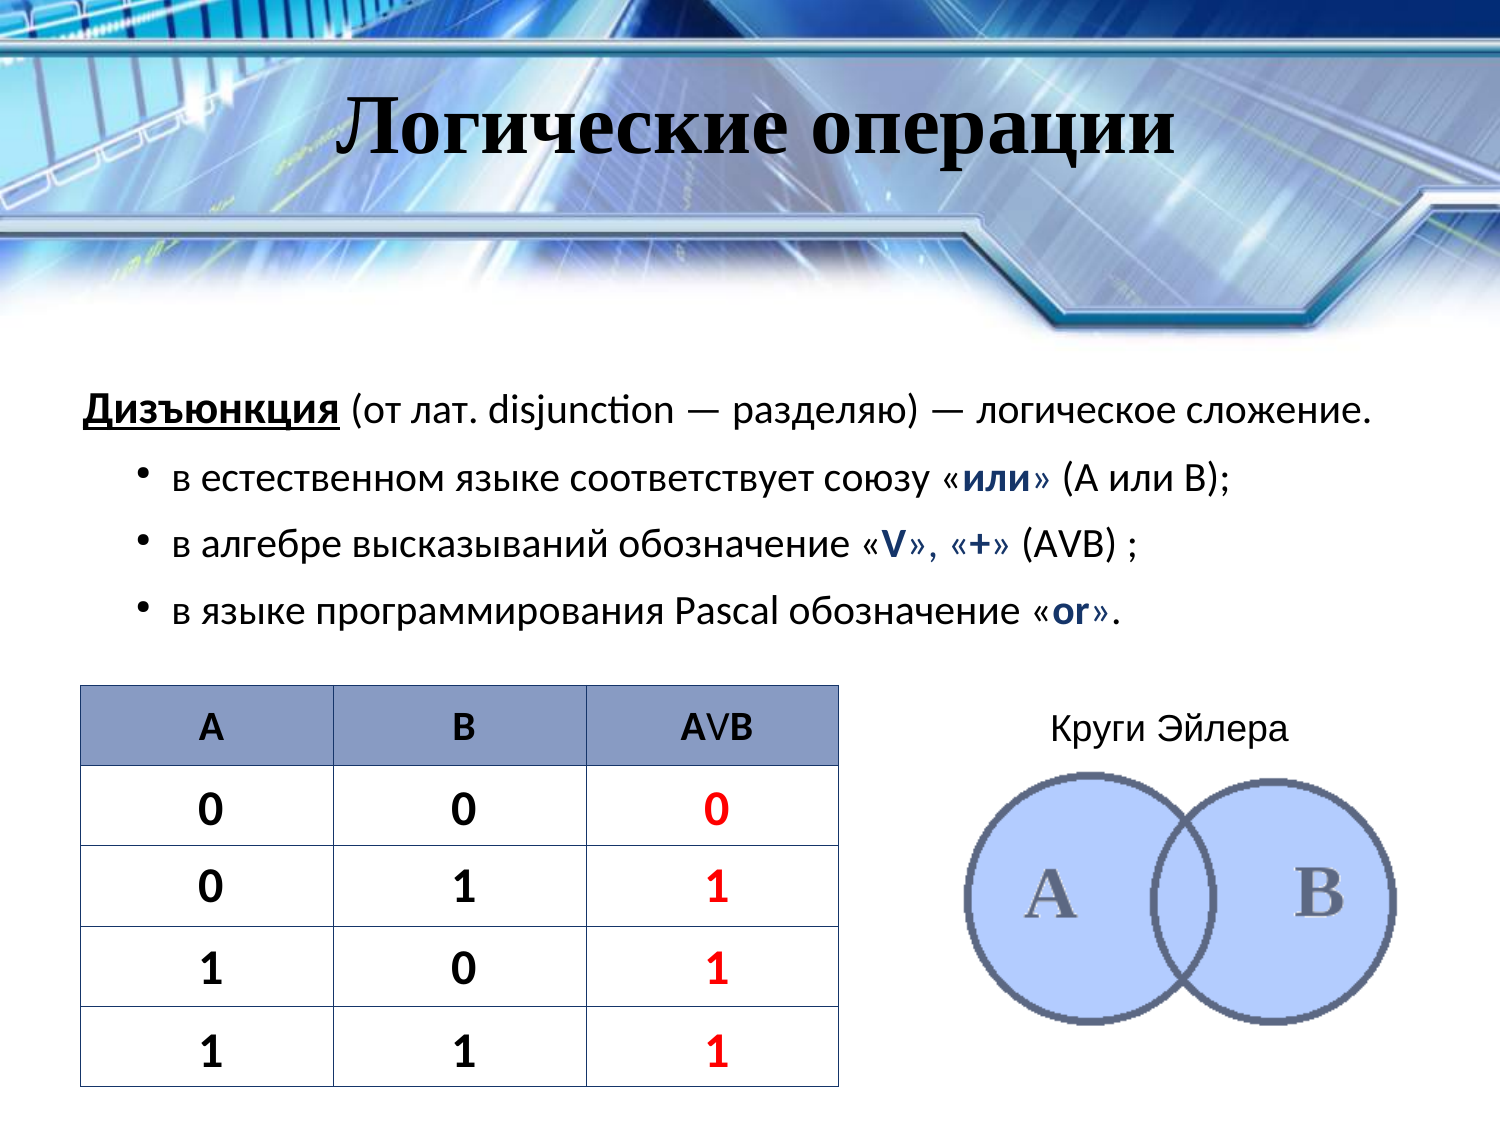

Логические операции
# Дизъюнкция (от лат. disjunction — разделяю) — логическое сложение.
в естественном языке соответствует союзу «или» (А или В);
в алгебре высказываний обозначение «V», «+» (AVB) ;
в языке программирования Pascal обозначение «or».
| | | |
| --- | --- | --- |
| | | |
| | | |
| | | |
| | | |
A
B
AVB
Круги Эйлера
0
0
0
0
1
1
1
0
1
1
1
1